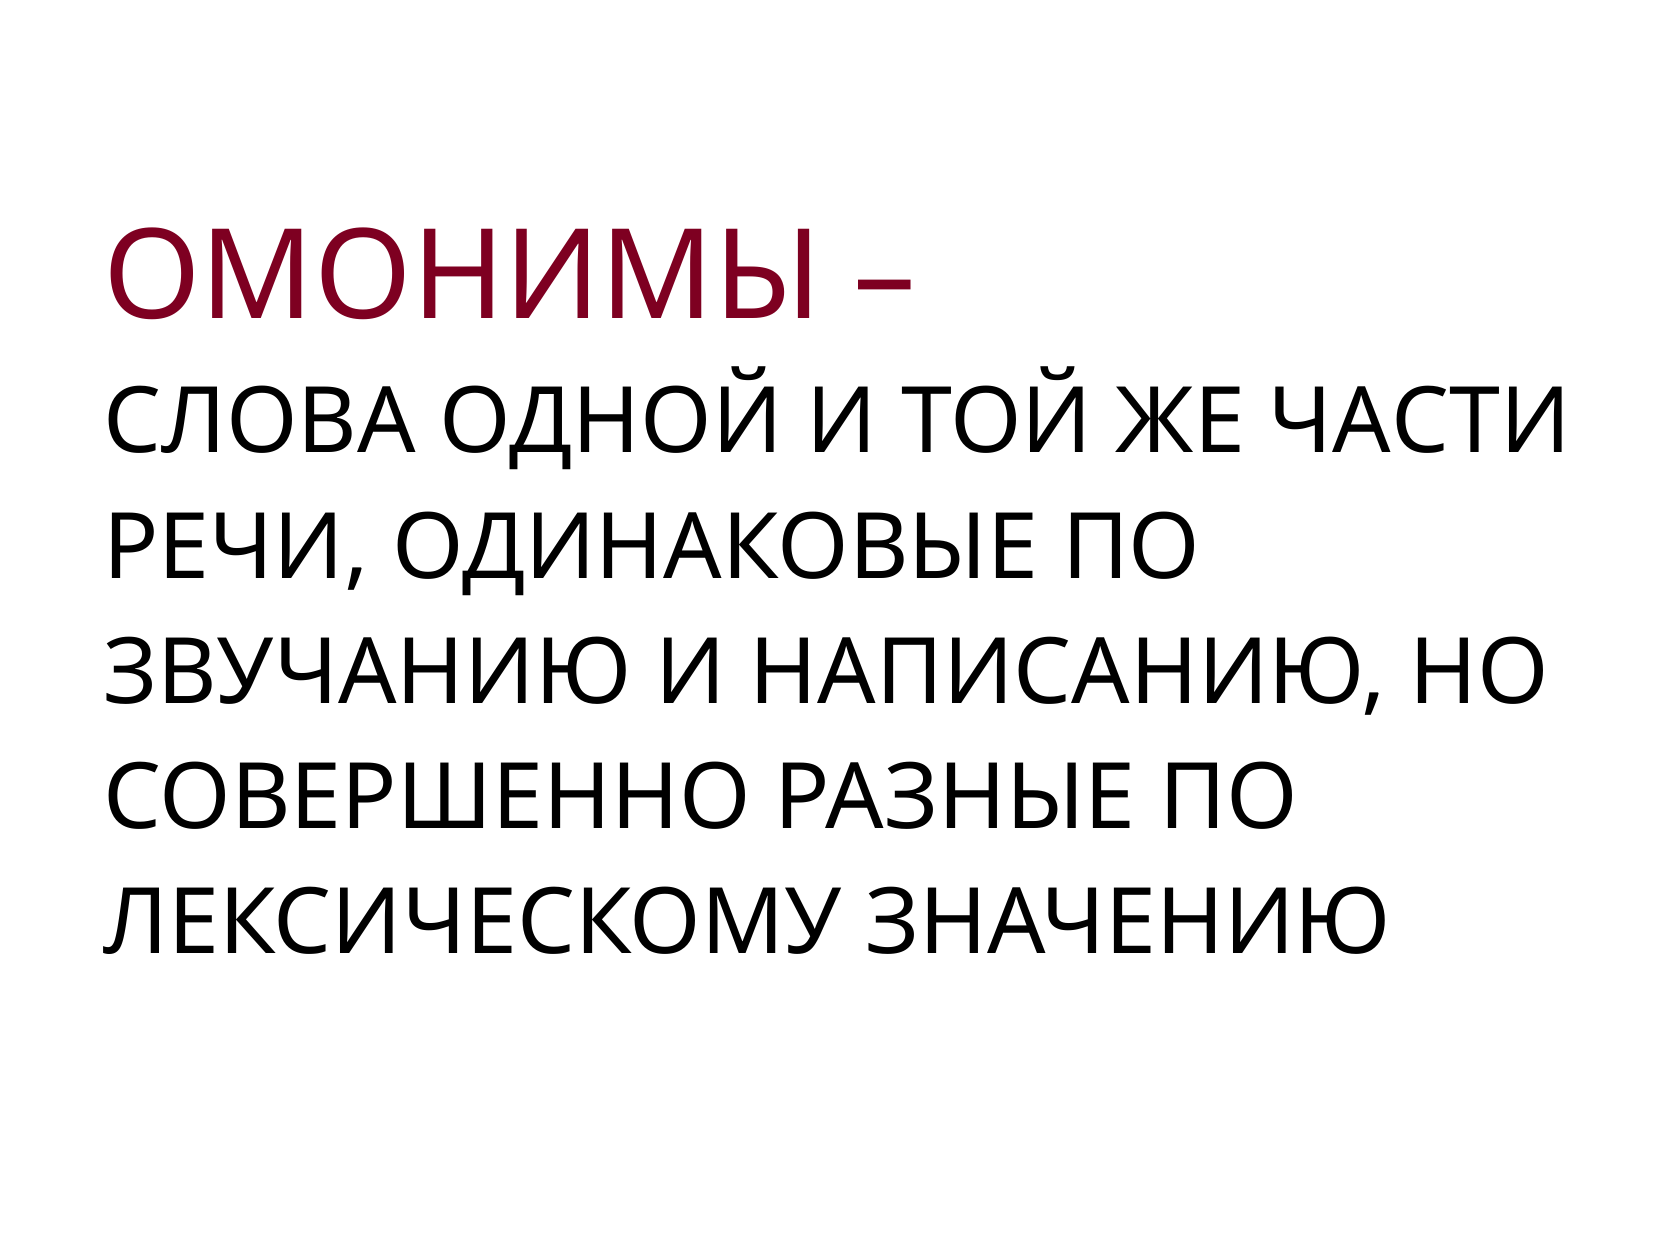

ОМОНИМЫ –
СЛОВА ОДНОЙ И ТОЙ ЖЕ ЧАСТИ РЕЧИ, ОДИНАКОВЫЕ ПО ЗВУЧАНИЮ И НАПИСАНИЮ, НО СОВЕРШЕННО РАЗНЫЕ ПО ЛЕКСИЧЕСКОМУ ЗНАЧЕНИЮ